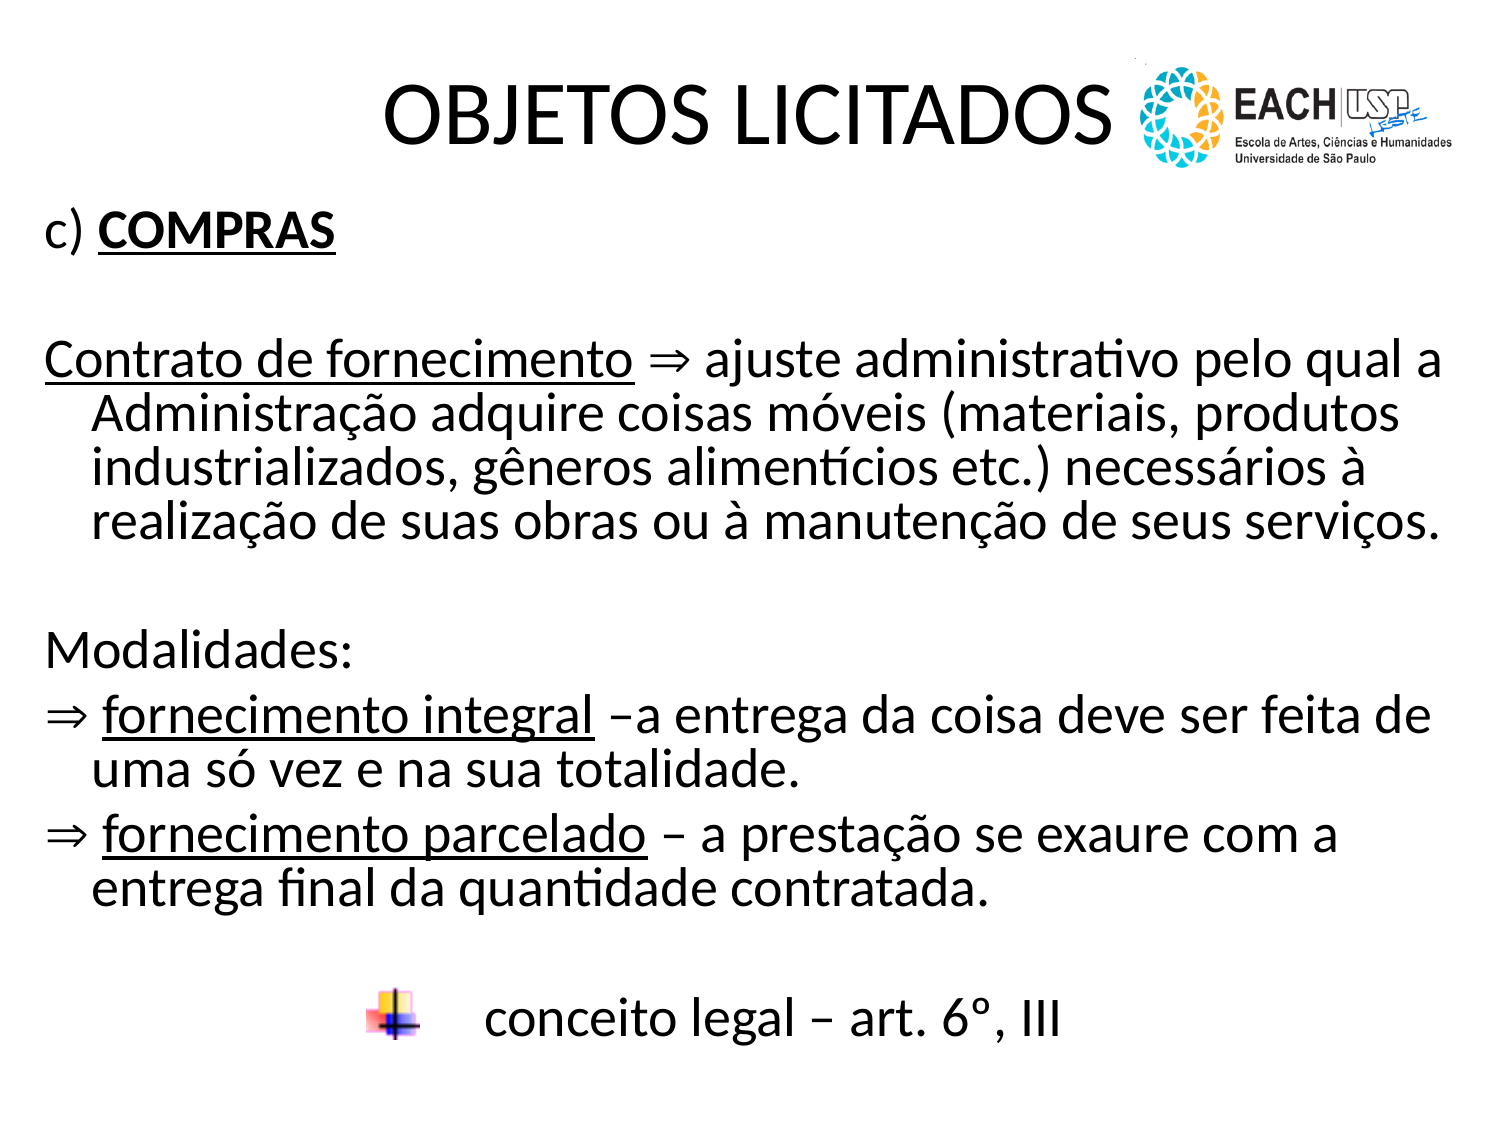

OBJETOS LICITADOS
# c) COMPRAS
Contrato de fornecimento  ajuste administrativo pelo qual a Administração adquire coisas móveis (materiais, produtos industrializados, gêneros alimentícios etc.) necessários à realização de suas obras ou à manutenção de seus serviços.
Modalidades:
 fornecimento integral –a entrega da coisa deve ser feita de uma só vez e na sua totalidade.
 fornecimento parcelado – a prestação se exaure com a entrega final da quantidade contratada.
conceito legal – art. 6º, III